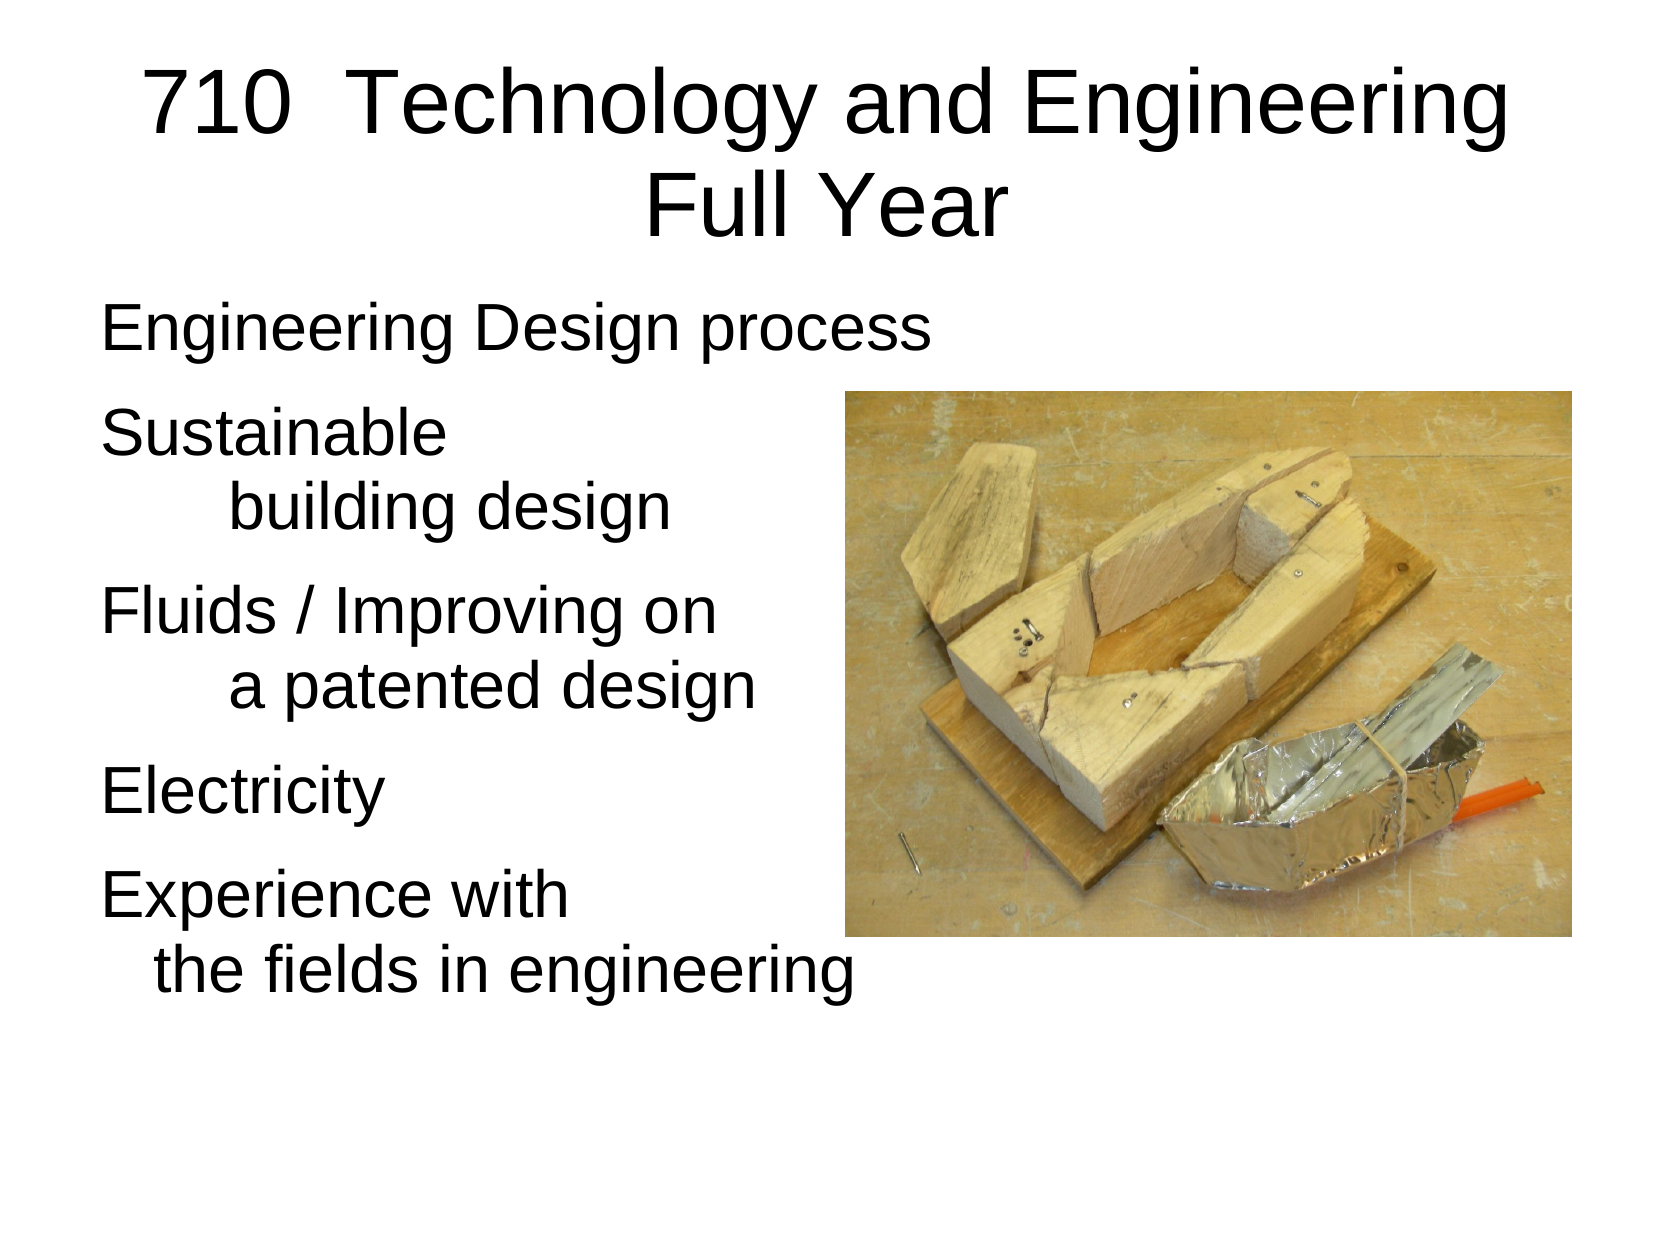

# 710 Technology and Engineering Full Year
Engineering Design process
Sustainable
	building design
Fluids / Improving on
	a patented design
Electricity
Experience with
the fields in engineering